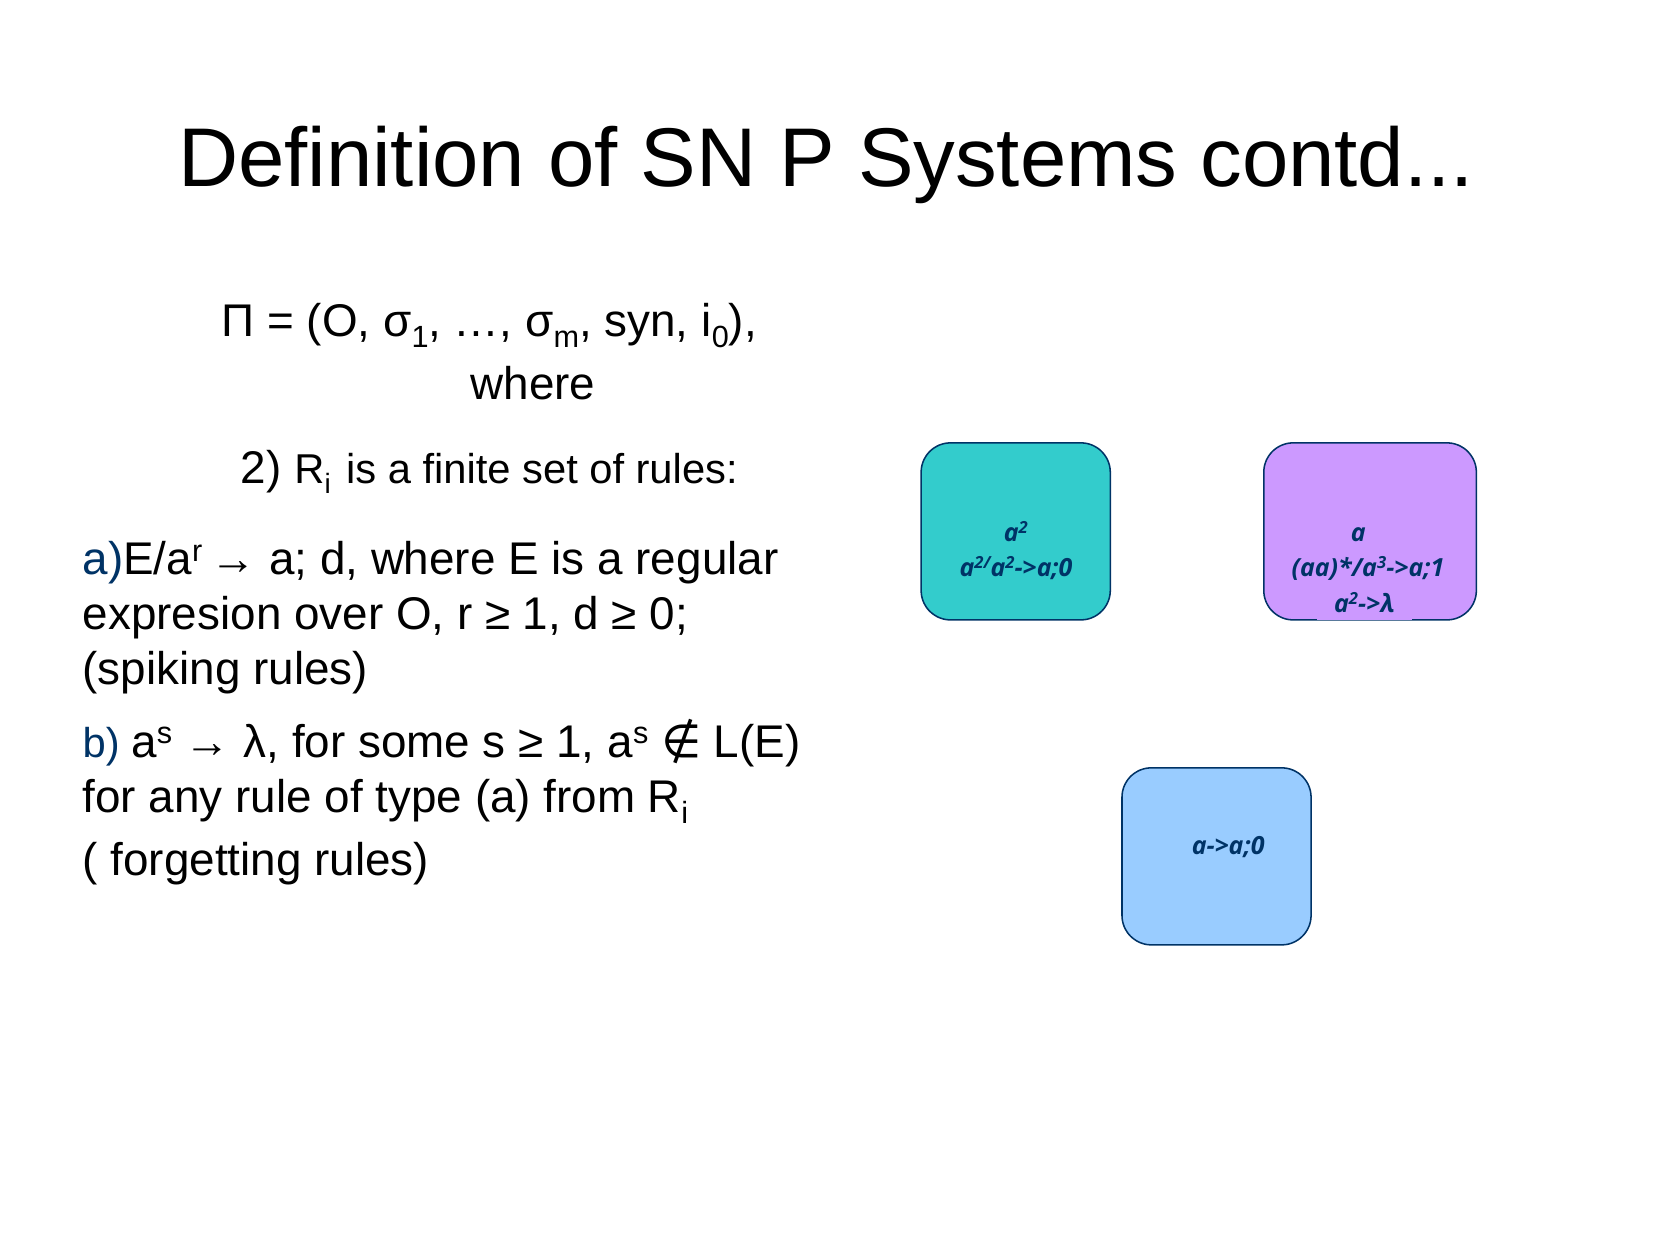

# Definition of SN P Systems contd...
Π = (O, σ1, …, σm, syn, i0), where
2) Ri is a finite set of rules:
E/ar → a; d, where E is a regular expresion over O, r ≥ 1, d ≥ 0; (spiking rules)
 as → λ, for some s ≥ 1, as ∉ L(E) for any rule of type (a) from Ri ( forgetting rules)
a2
a
a2/a2->a;0
 (aa)*/a3->a;1
a2->λ
a->a;0
4